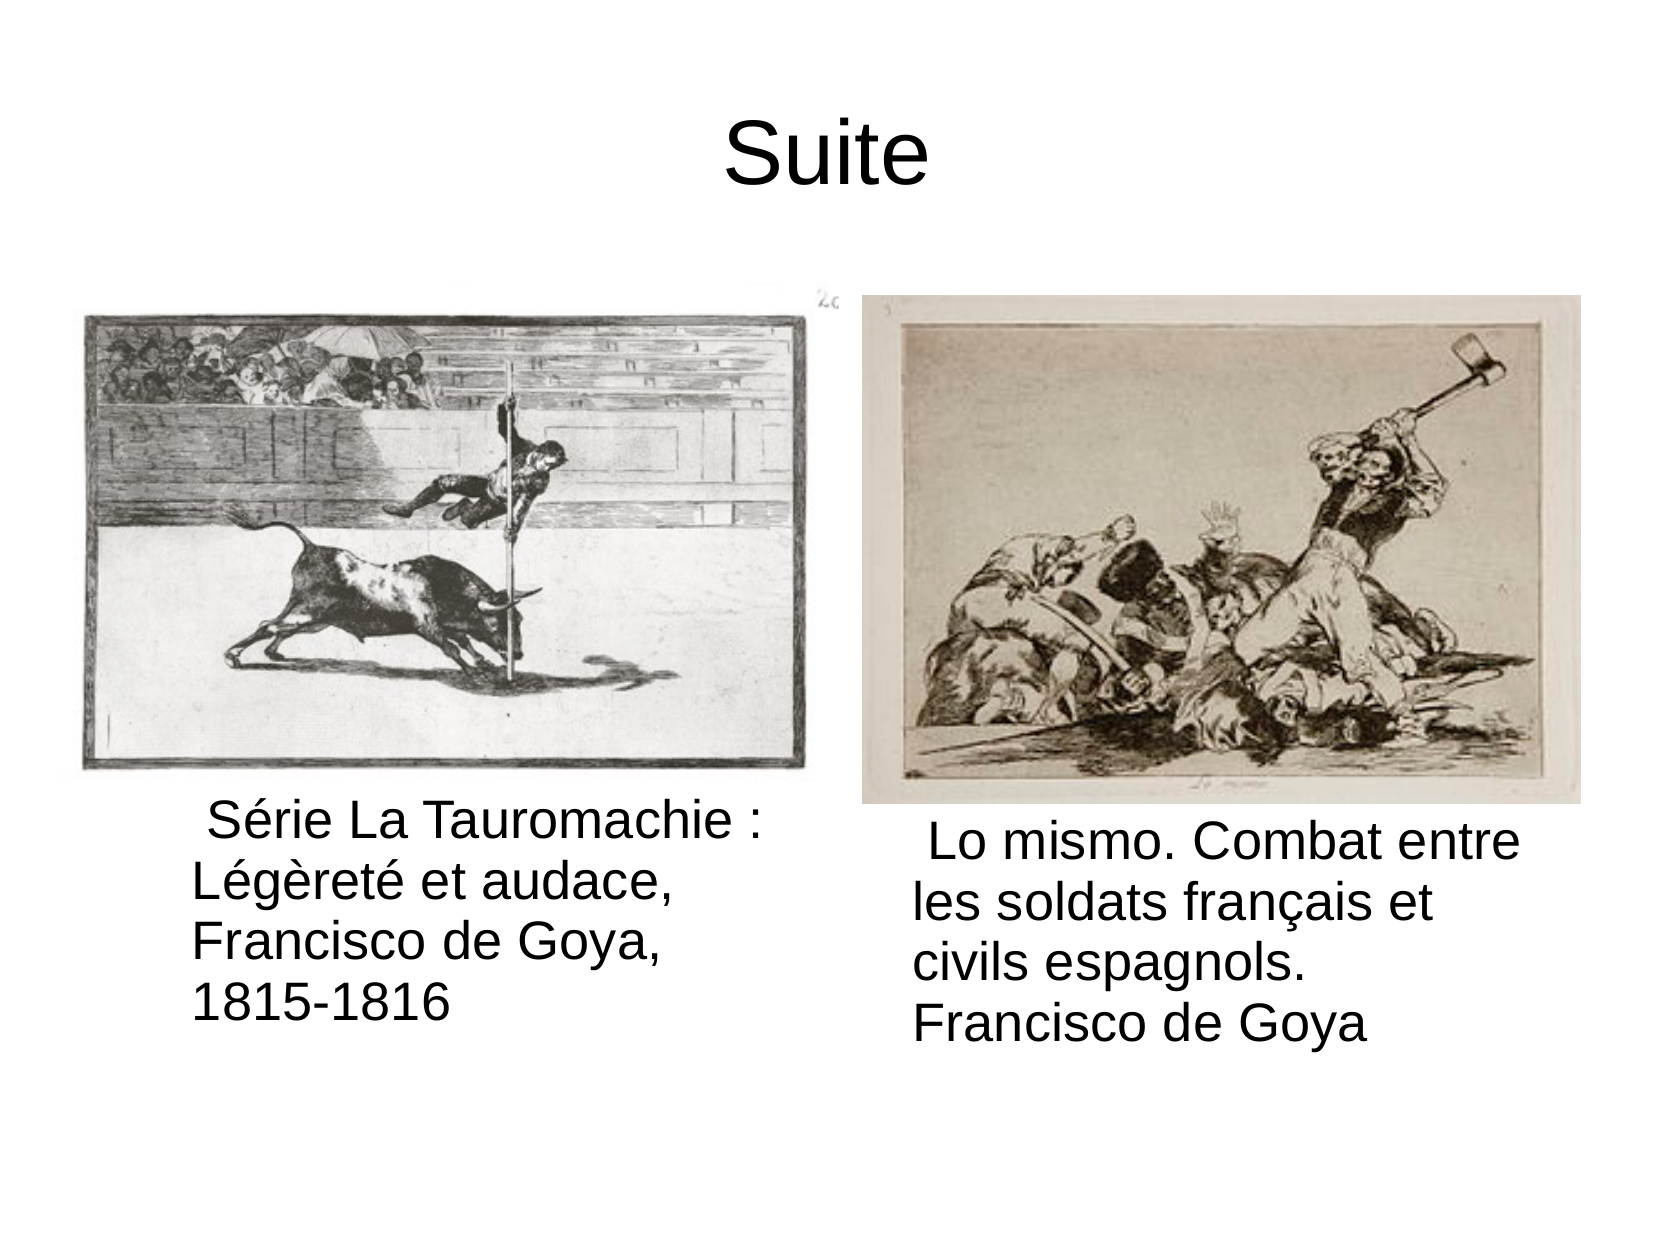

# Suite
 Série La Tauromachie : Légèreté et audace, Francisco de Goya, 1815-1816
 Lo mismo. Combat entre les soldats français et civils espagnols. Francisco de Goya